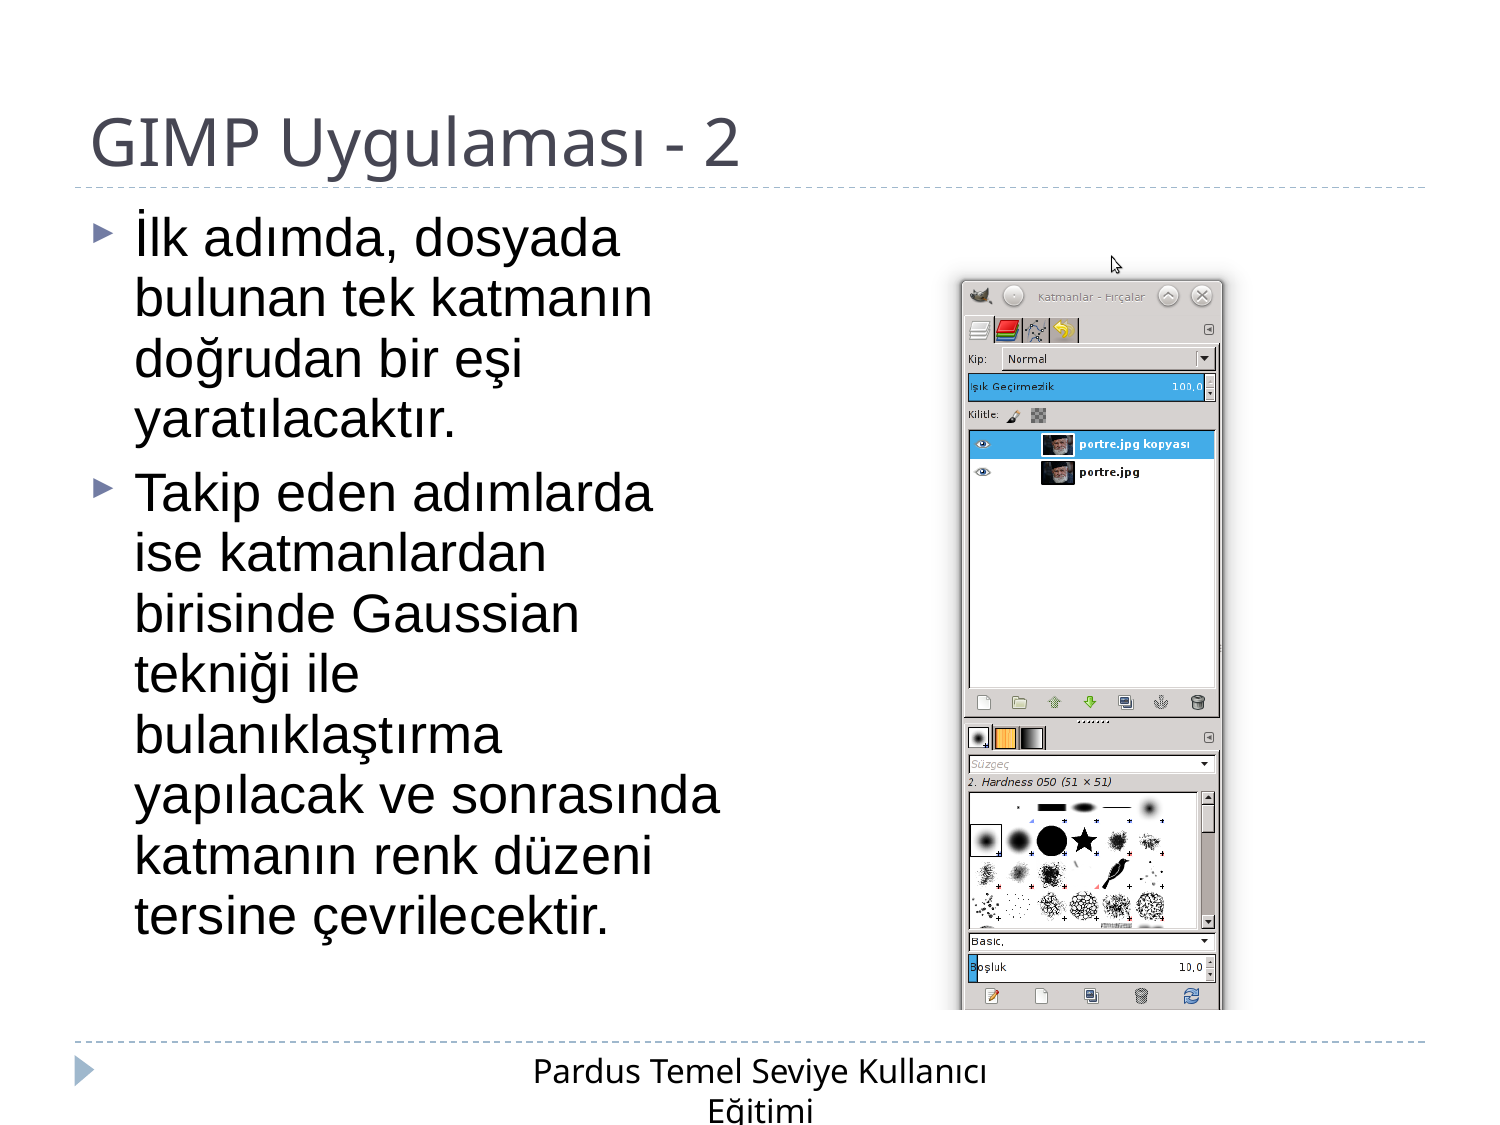

# GIMP Uygulaması - 2
İlk adımda, dosyada bulunan tek katmanın doğrudan bir eşi yaratılacaktır.
Takip eden adımlarda ise katmanlardan birisinde Gaussian tekniği ile bulanıklaştırma yapılacak ve sonrasında katmanın renk düzeni tersine çevrilecektir.